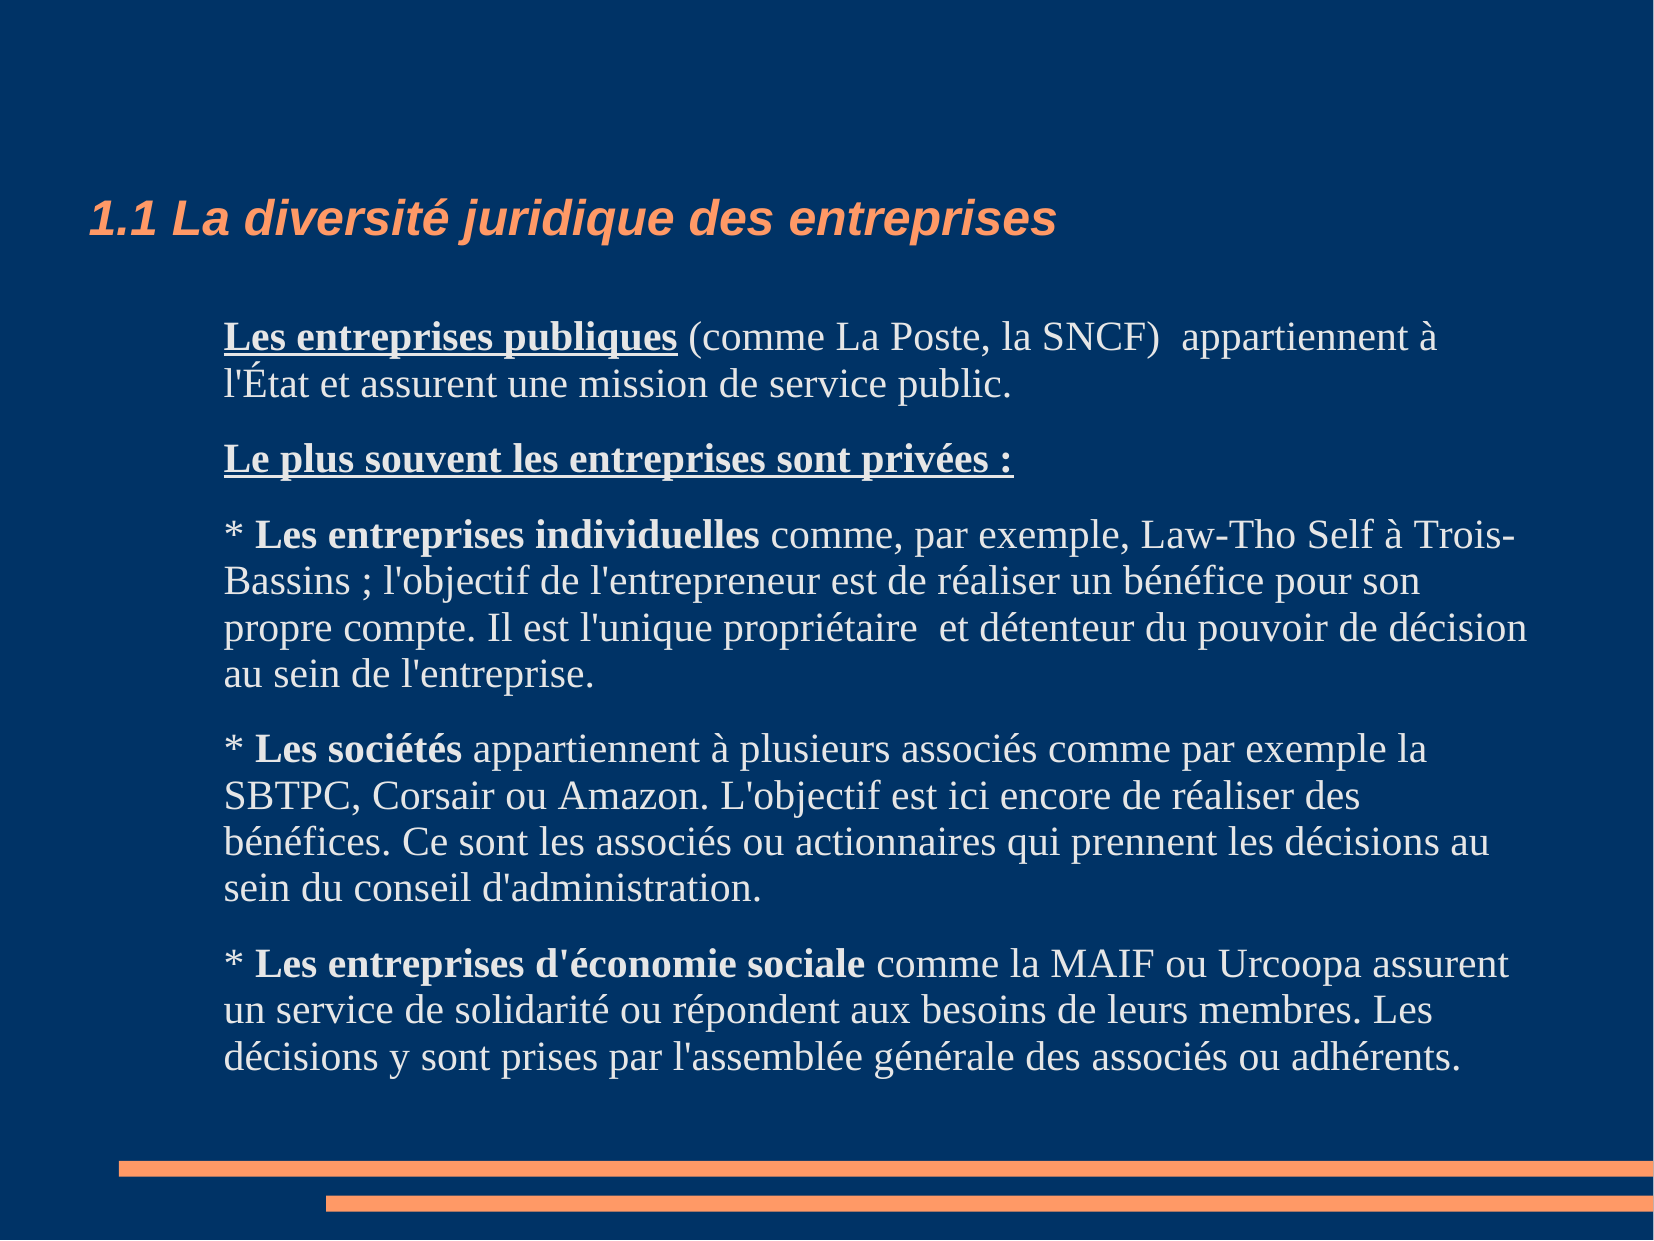

# 1.1 La diversité juridique des entreprises
Les entreprises publiques (comme La Poste, la SNCF) appartiennent à l'État et assurent une mission de service public.
Le plus souvent les entreprises sont privées :
* Les entreprises individuelles comme, par exemple, Law-Tho Self à Trois-Bassins ; l'objectif de l'entrepreneur est de réaliser un bénéfice pour son propre compte. Il est l'unique propriétaire et détenteur du pouvoir de décision au sein de l'entreprise.
* Les sociétés appartiennent à plusieurs associés comme par exemple la SBTPC, Corsair ou Amazon. L'objectif est ici encore de réaliser des bénéfices. Ce sont les associés ou actionnaires qui prennent les décisions au sein du conseil d'administration.
* Les entreprises d'économie sociale comme la MAIF ou Urcoopa assurent un service de solidarité ou répondent aux besoins de leurs membres. Les décisions y sont prises par l'assemblée générale des associés ou adhérents.